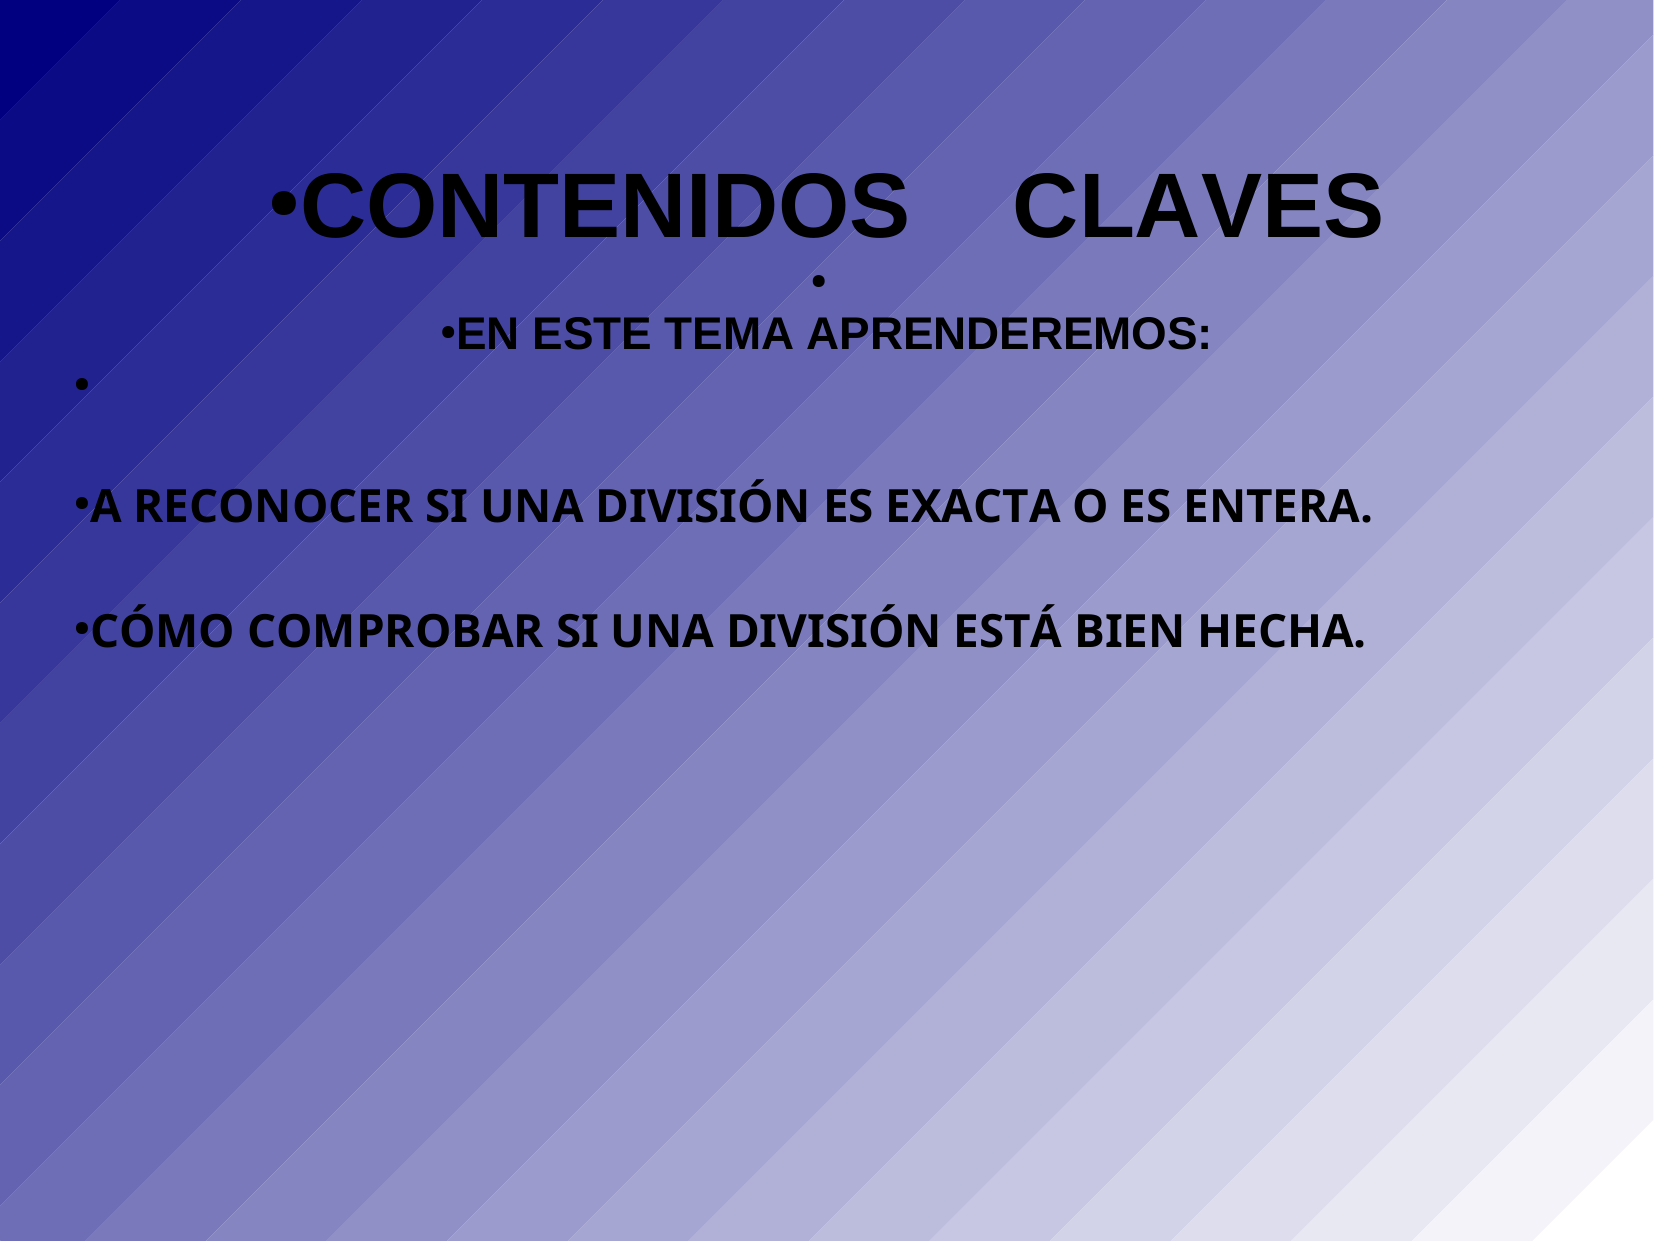

CONTENIDOS CLAVES
EN ESTE TEMA APRENDEREMOS:
A RECONOCER SI UNA DIVISIÓN ES EXACTA O ES ENTERA.
CÓMO COMPROBAR SI UNA DIVISIÓN ESTÁ BIEN HECHA.